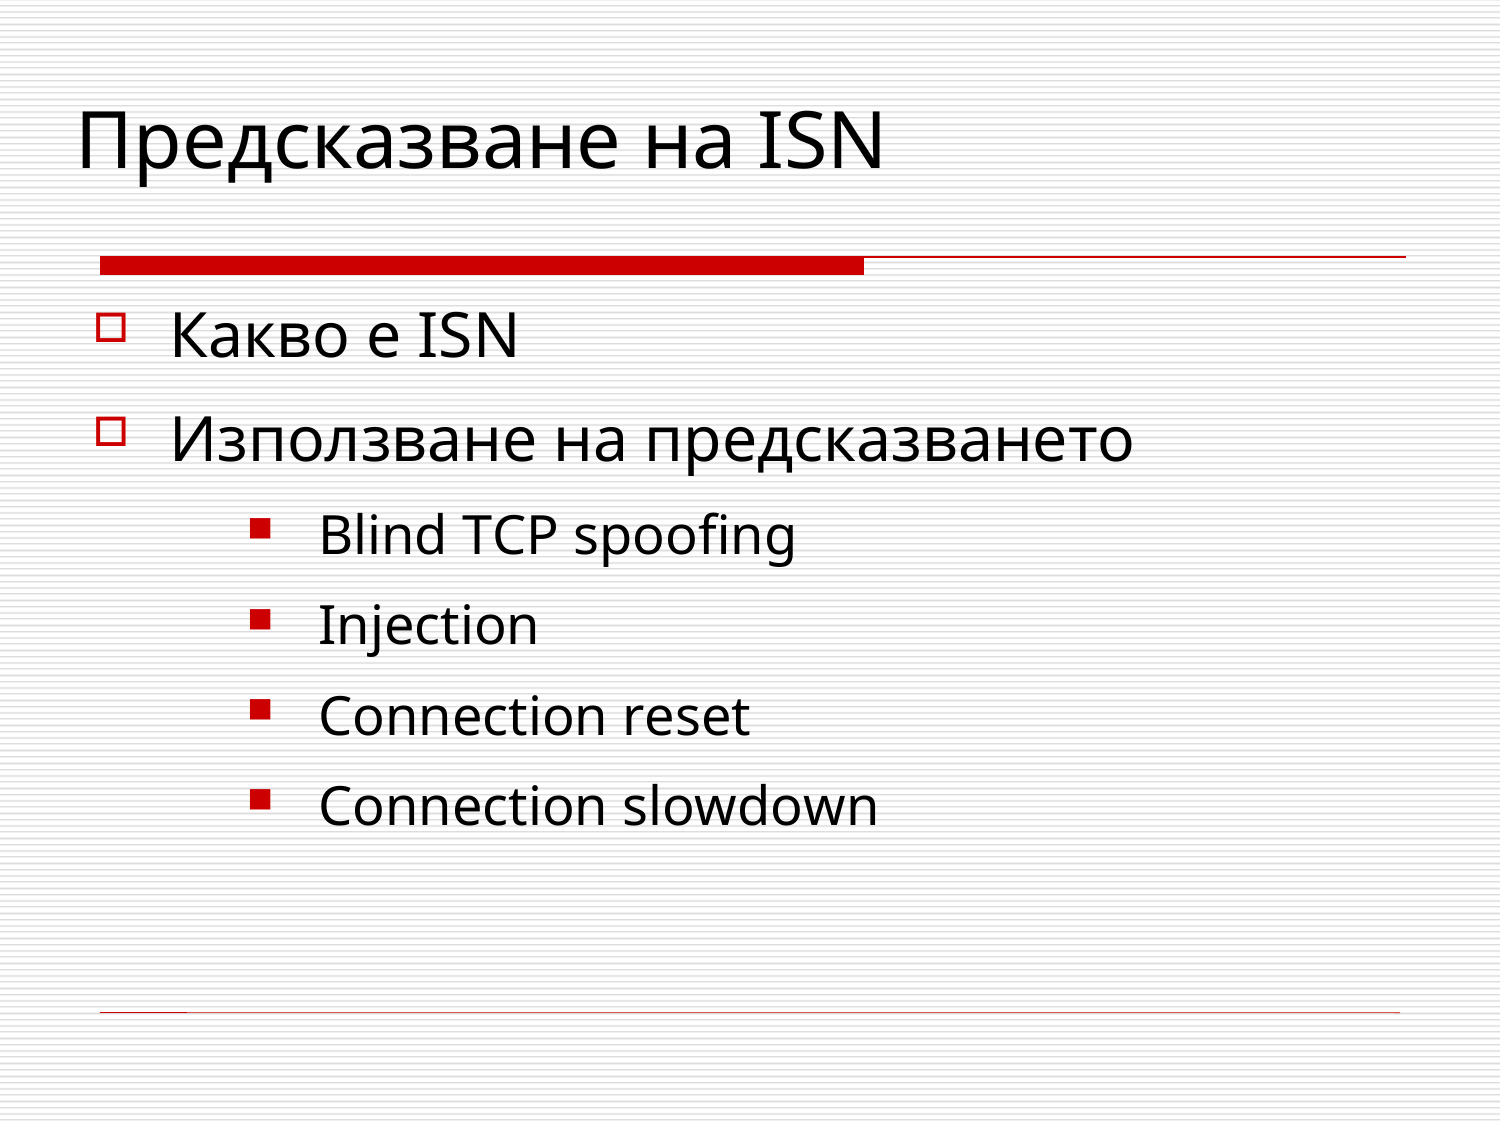

# Предсказване на ISN
Какво е ISN
Използване на предсказването
Blind TCP spoofing
Injection
Connection reset
Connection slowdown